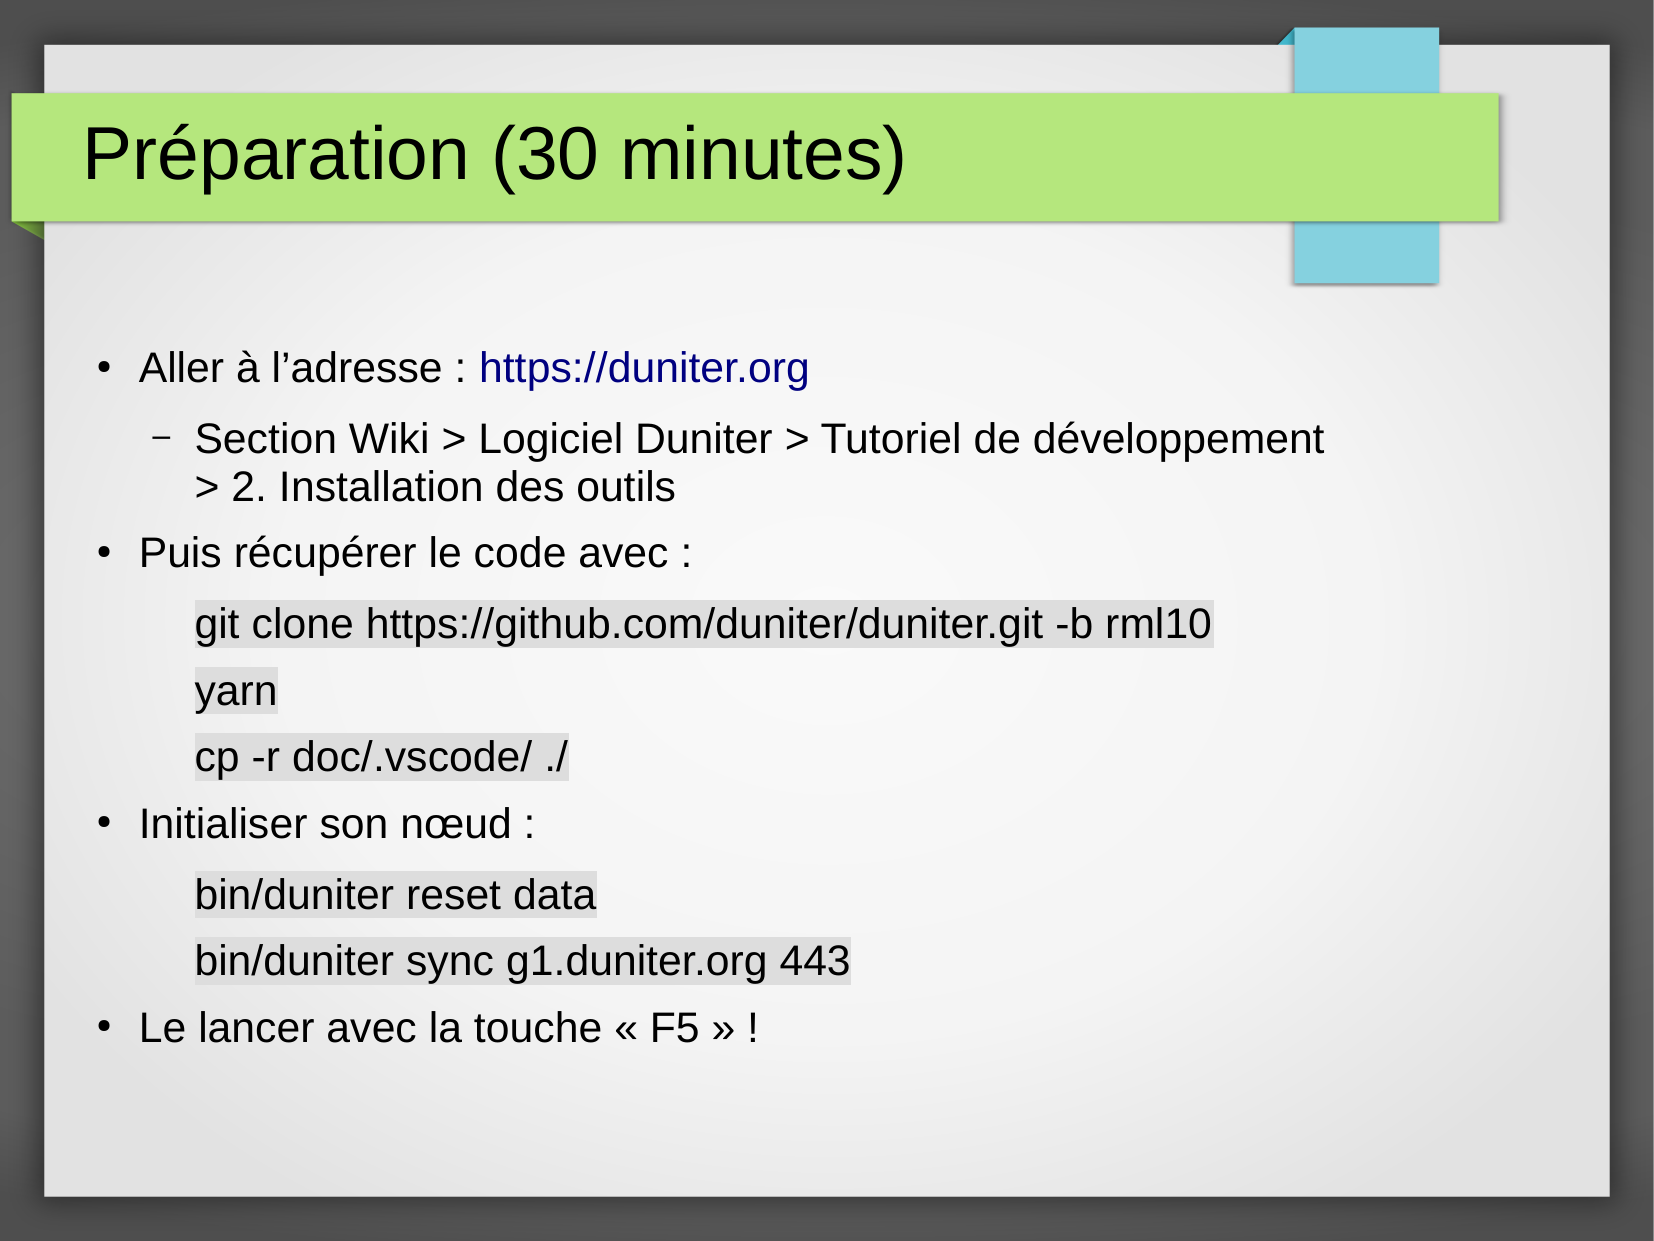

# Préparation (30 minutes)
Aller à l’adresse : https://duniter.org
Section Wiki > Logiciel Duniter > Tutoriel de développement > 2. Installation des outils
Puis récupérer le code avec :
git clone https://github.com/duniter/duniter.git -b rml10
yarn
cp -r doc/.vscode/ ./
Initialiser son nœud :
bin/duniter reset data
bin/duniter sync g1.duniter.org 443
Le lancer avec la touche « F5 » !